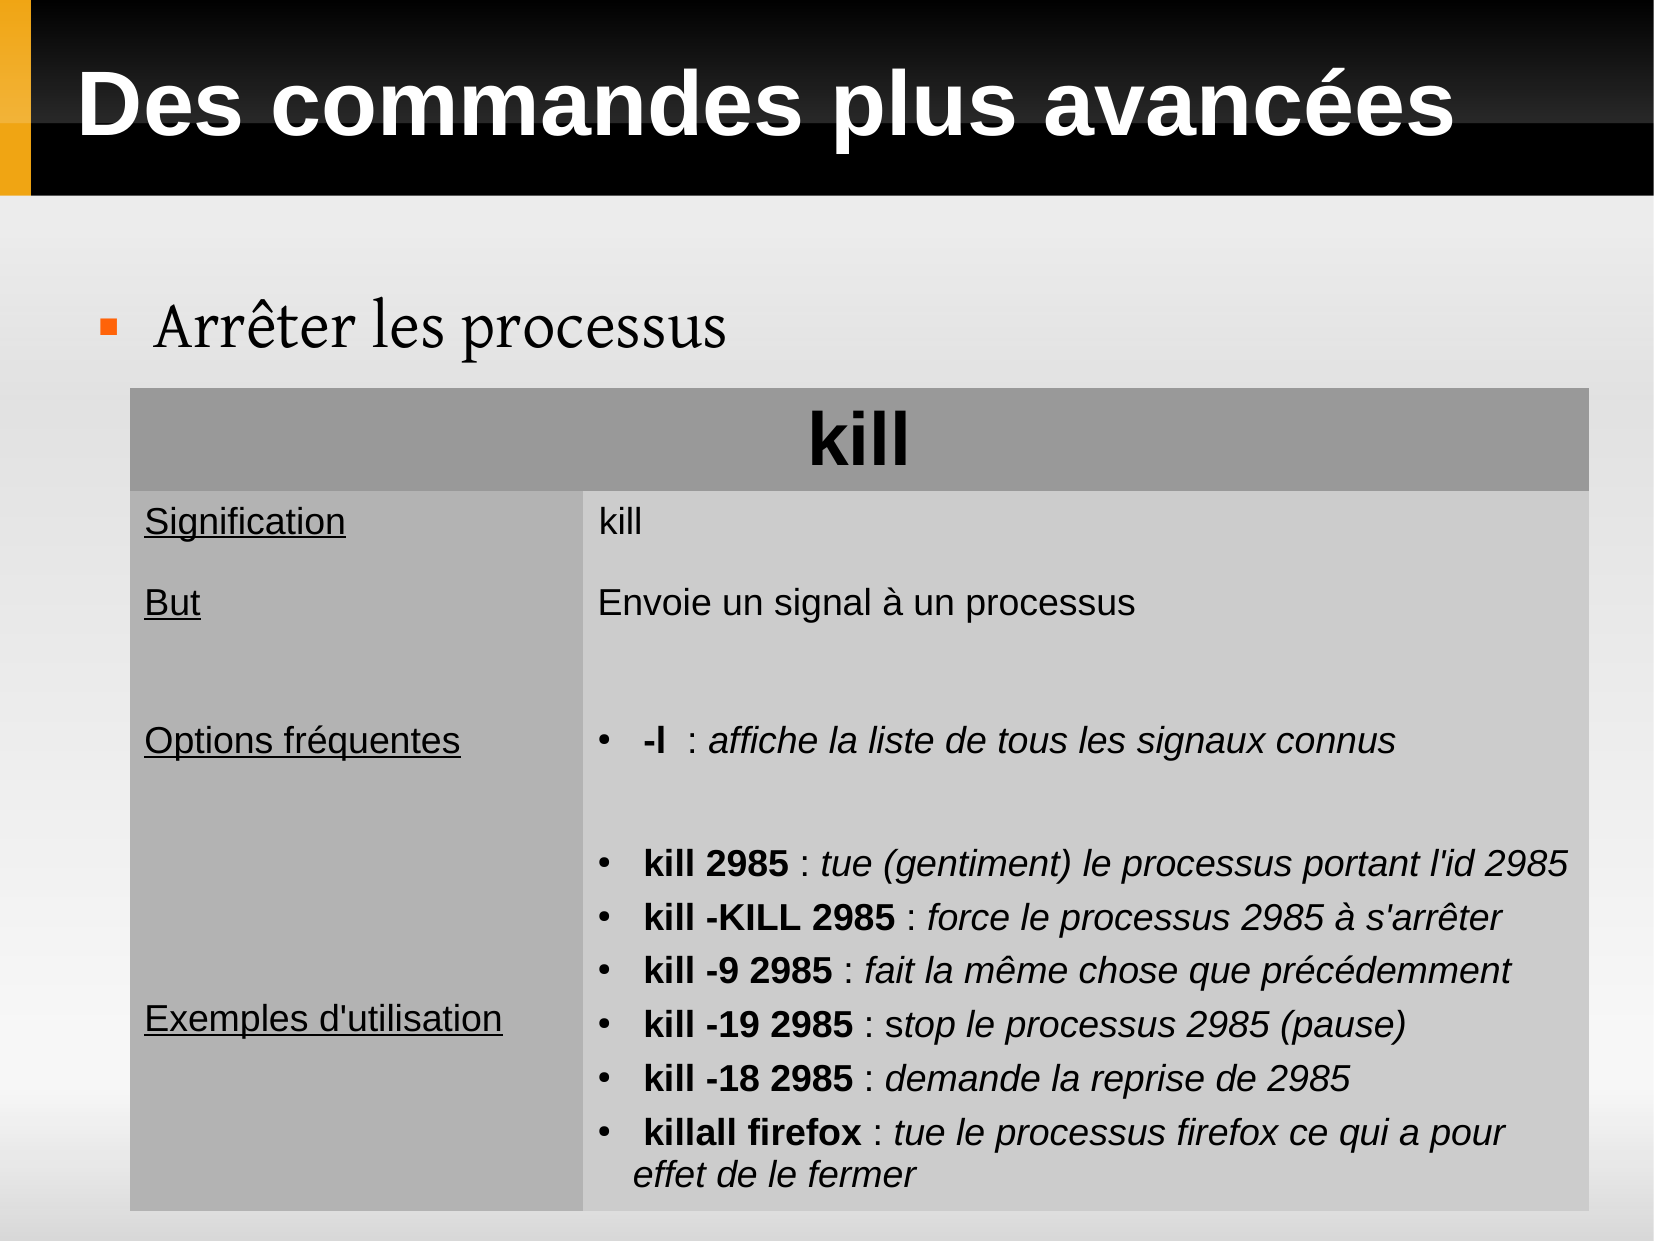

# Des commandes plus avancées
Arrêter les processus
| kill | |
| --- | --- |
| Signification | kill |
| But | Envoie un signal à un processus |
| Options fréquentes | -l : affiche la liste de tous les signaux connus |
| Exemples d'utilisation | kill 2985 : tue (gentiment) le processus portant l'id 2985 kill -KILL 2985 : force le processus 2985 à s'arrêter kill -9 2985 : fait la même chose que précédemment kill -19 2985 : stop le processus 2985 (pause) kill -18 2985 : demande la reprise de 2985 killall firefox : tue le processus firefox ce qui a pour effet de le fermer |